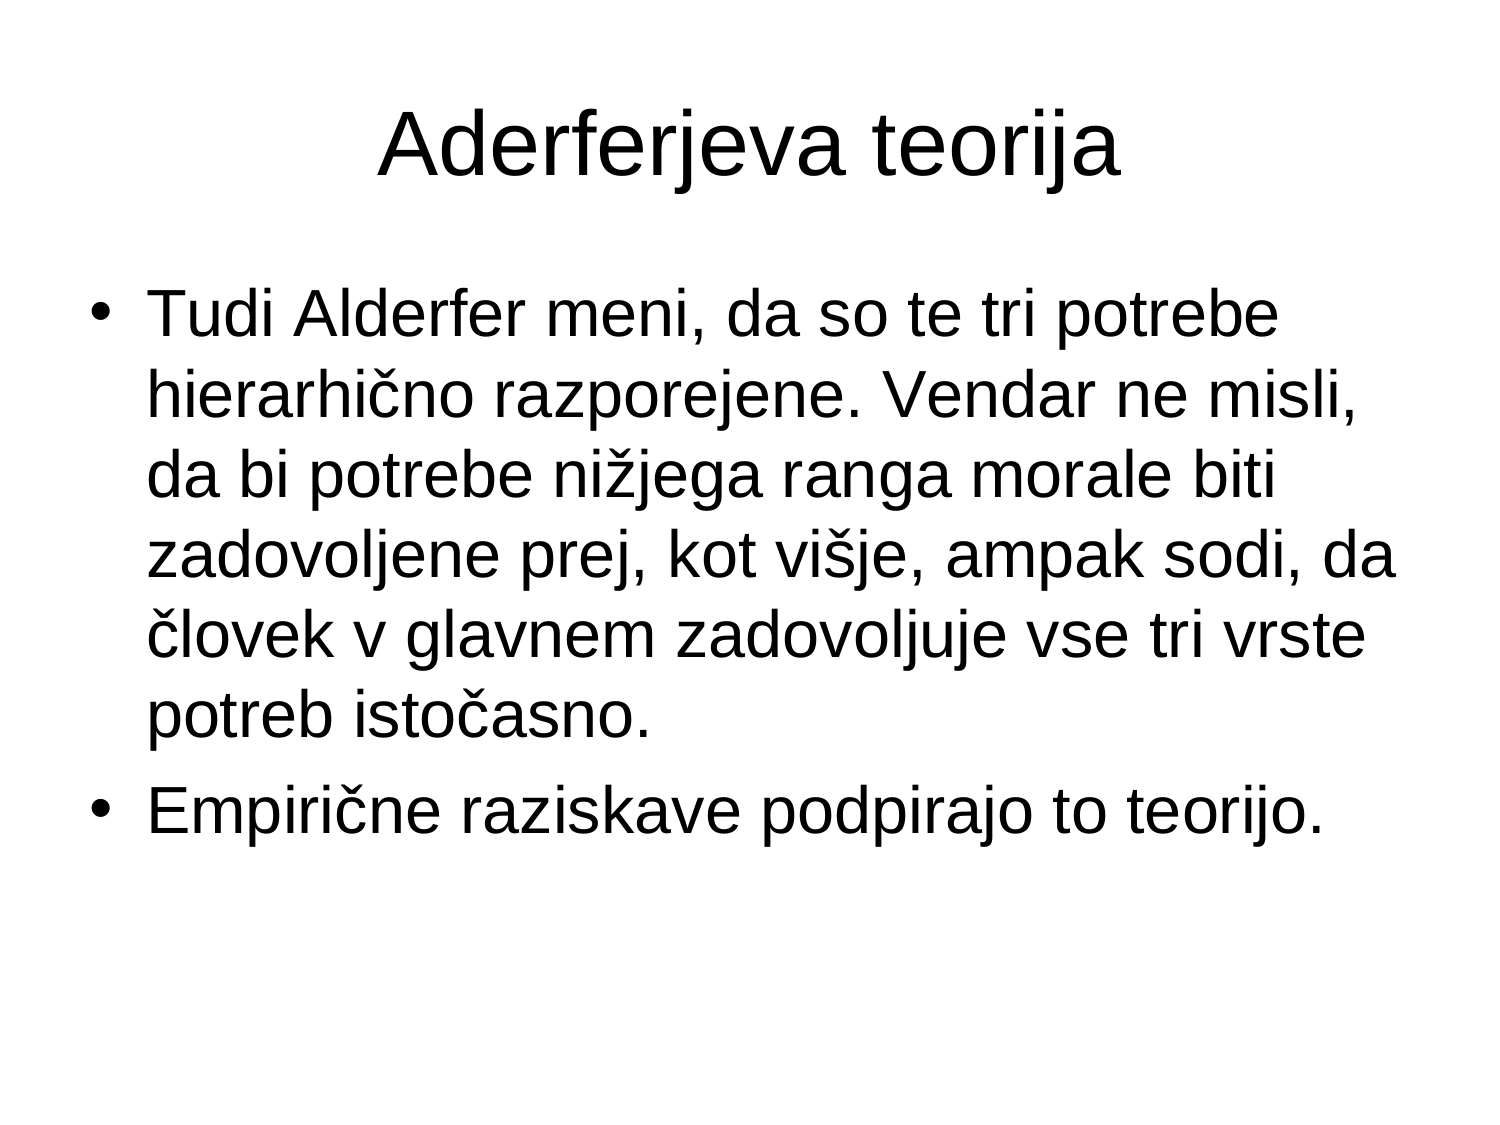

# Aderferjeva teorija
Tudi Alderfer meni, da so te tri potrebe hierarhično razporejene. Vendar ne misli, da bi potrebe nižjega ranga morale biti zadovoljene prej, kot višje, ampak sodi, da človek v glavnem zadovoljuje vse tri vrste potreb istočasno.
Empirične raziskave podpirajo to teorijo.